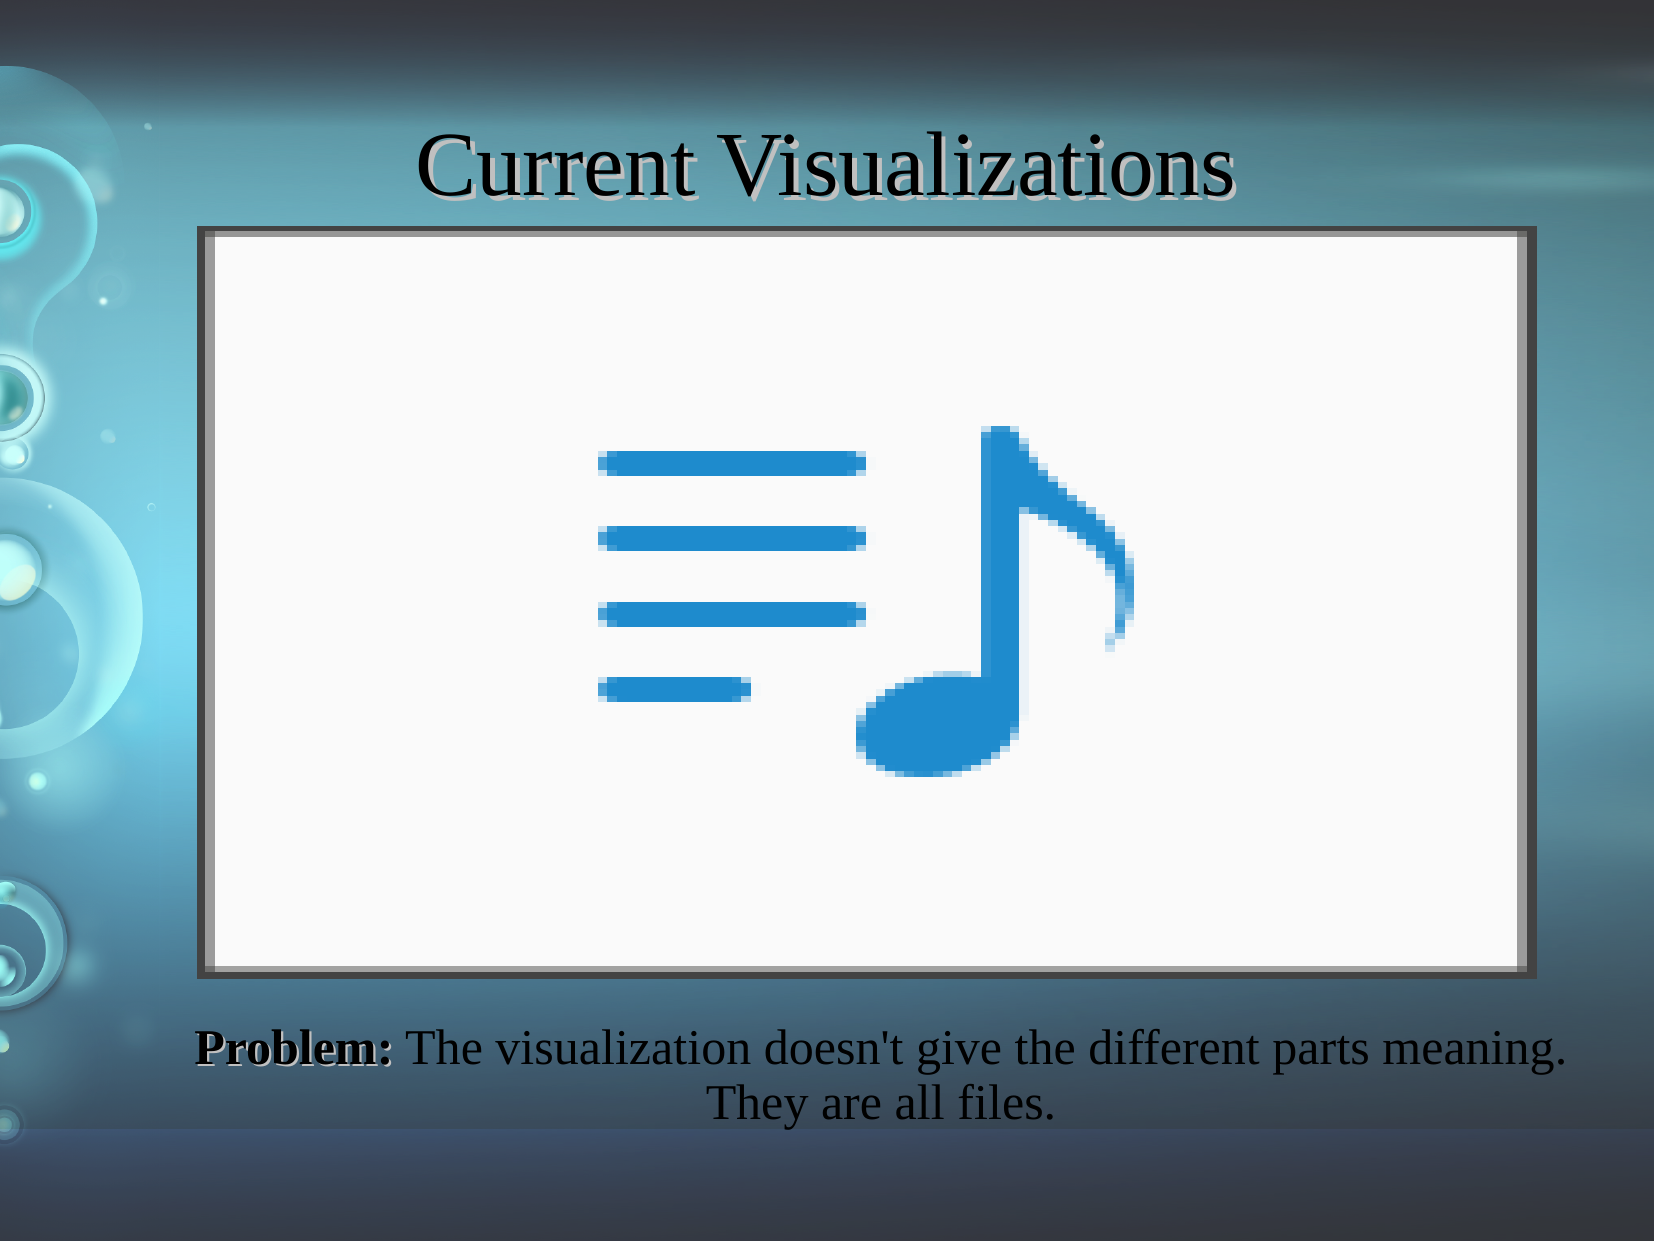

# Current Visualizations
Problem: The visualization doesn't give the different parts meaning. They are all files.